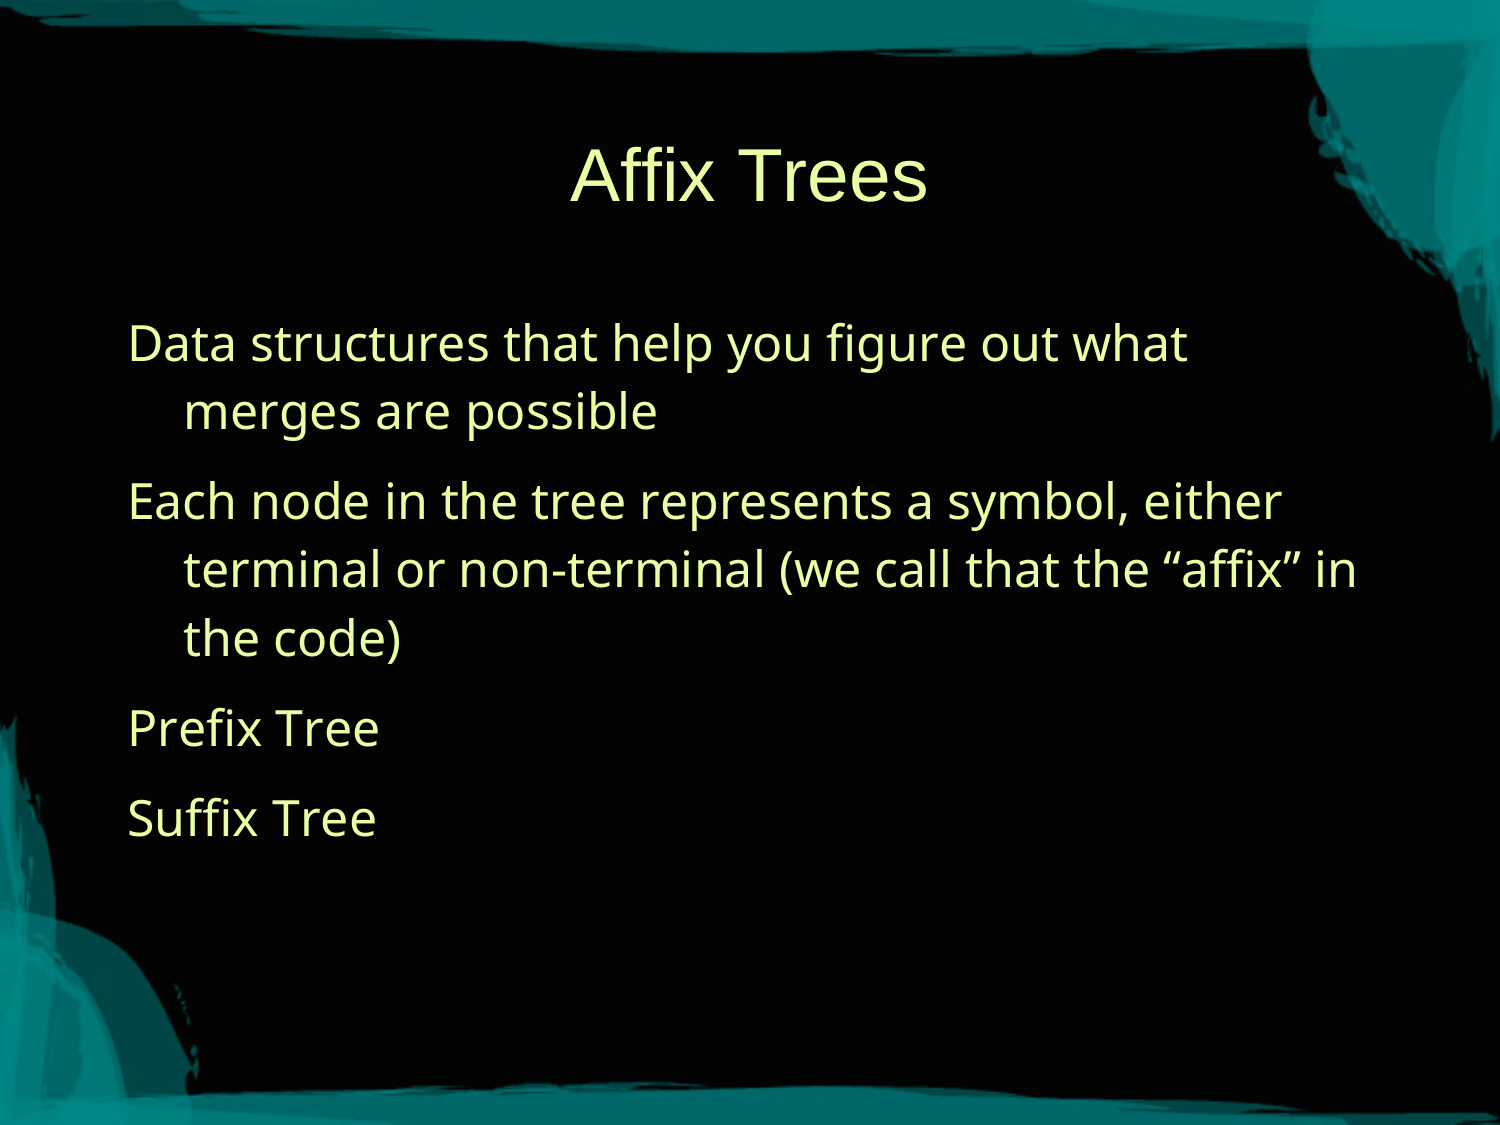

# Affix Trees
Data structures that help you figure out what merges are possible
Each node in the tree represents a symbol, either terminal or non-terminal (we call that the “affix” in the code)
Prefix Tree
Suffix Tree